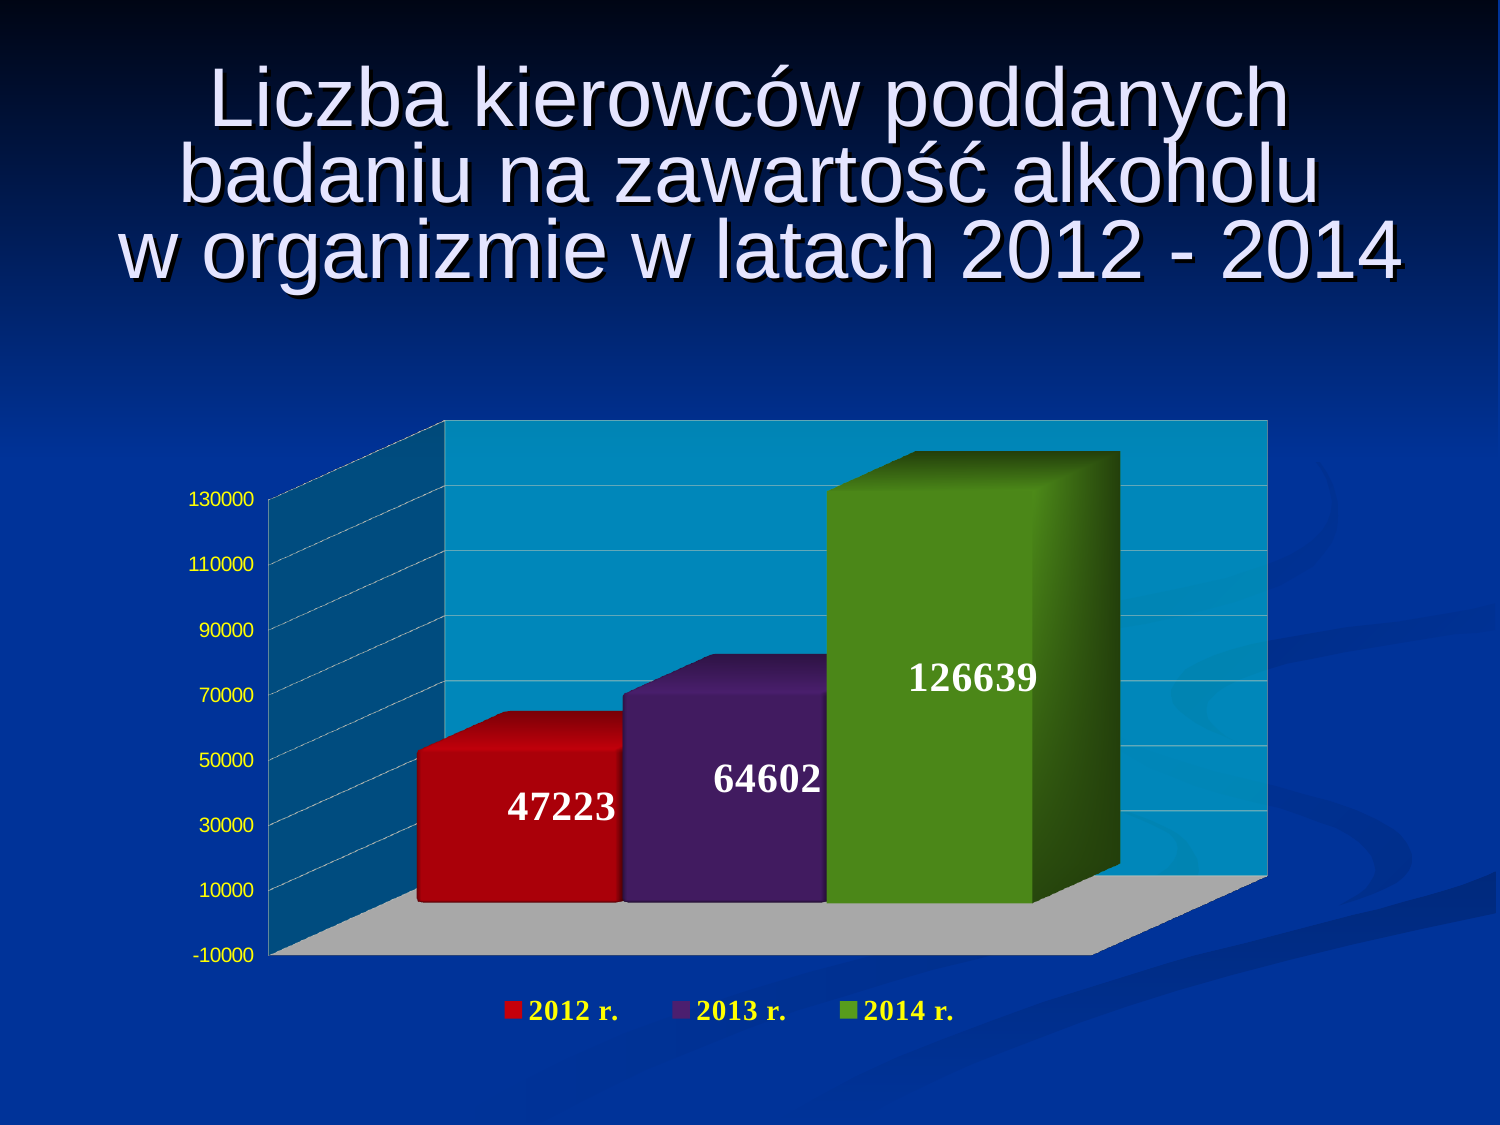

# Liczba kierowców poddanych badaniu na zawartość alkoholu w organizmie w latach 2012 - 2014
[unsupported chart]